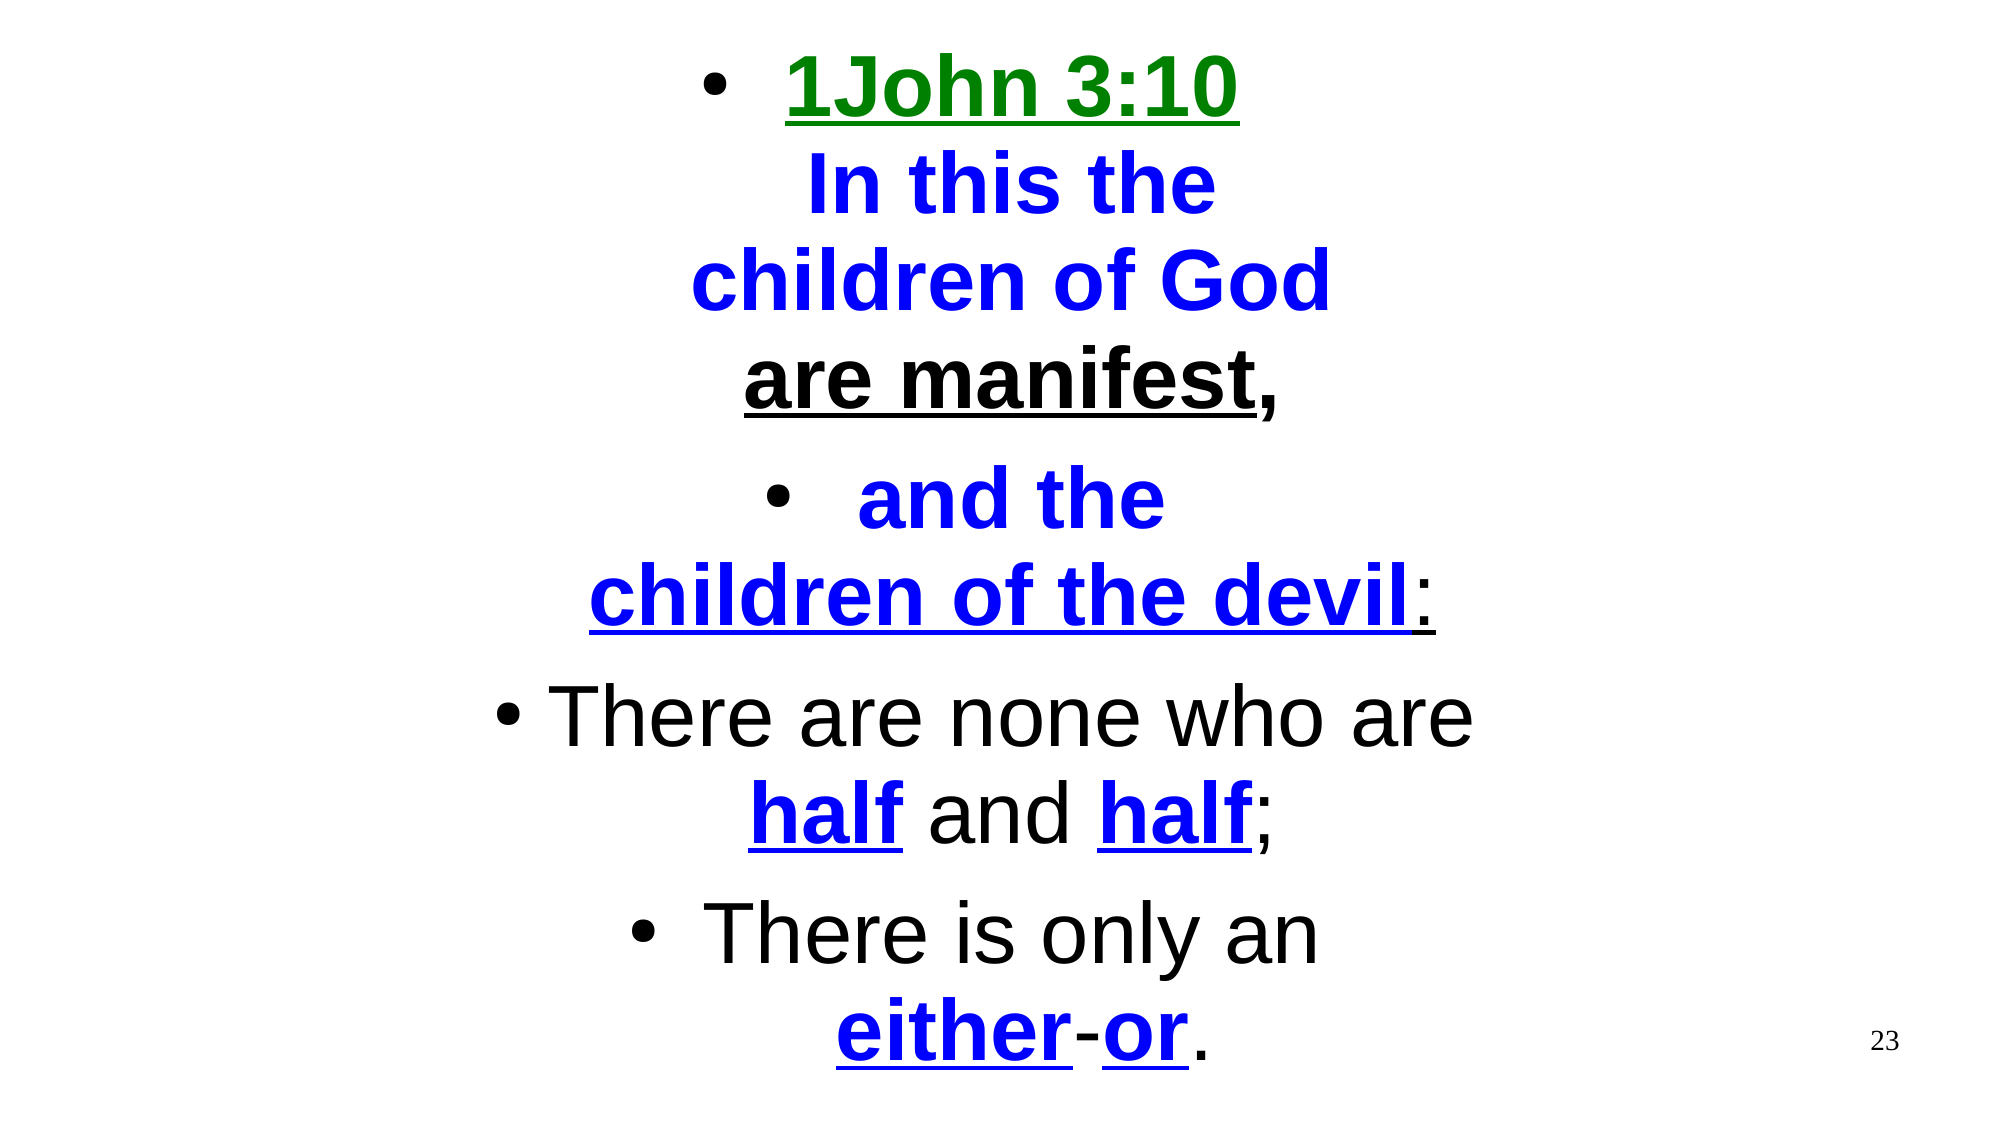

# 1John 3:10 In this the children of God are manifest,
and the
children of the devil:
There are none who are
half and half;
There is only an
either-or.
23